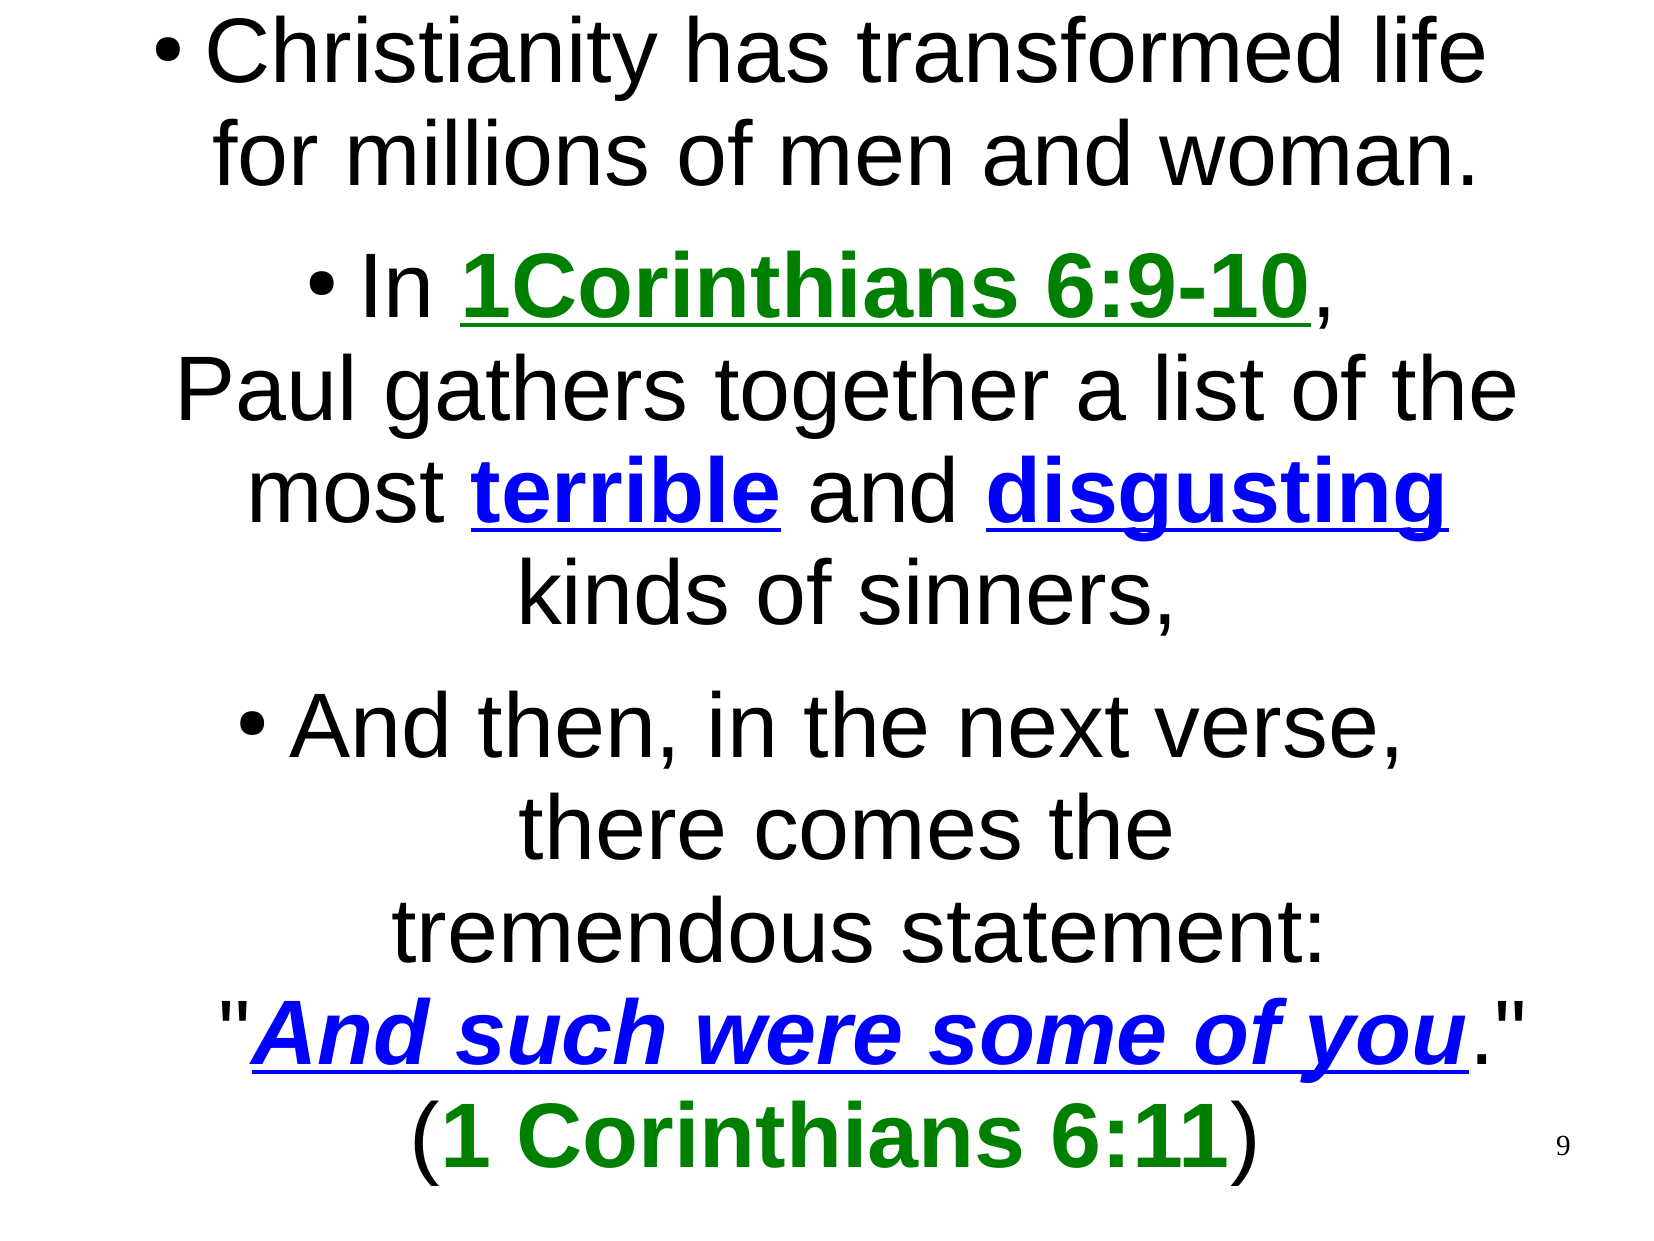

# Christianity has transformed life for millions of men and woman.
In 1Corinthians 6:9-10,
Paul gathers together a list of the
most terrible and disgusting
kinds of sinners,
And then, in the next verse,
there comes the
tremendous statement:
 "And such were some of you."
(1 Corinthians 6:11)
9